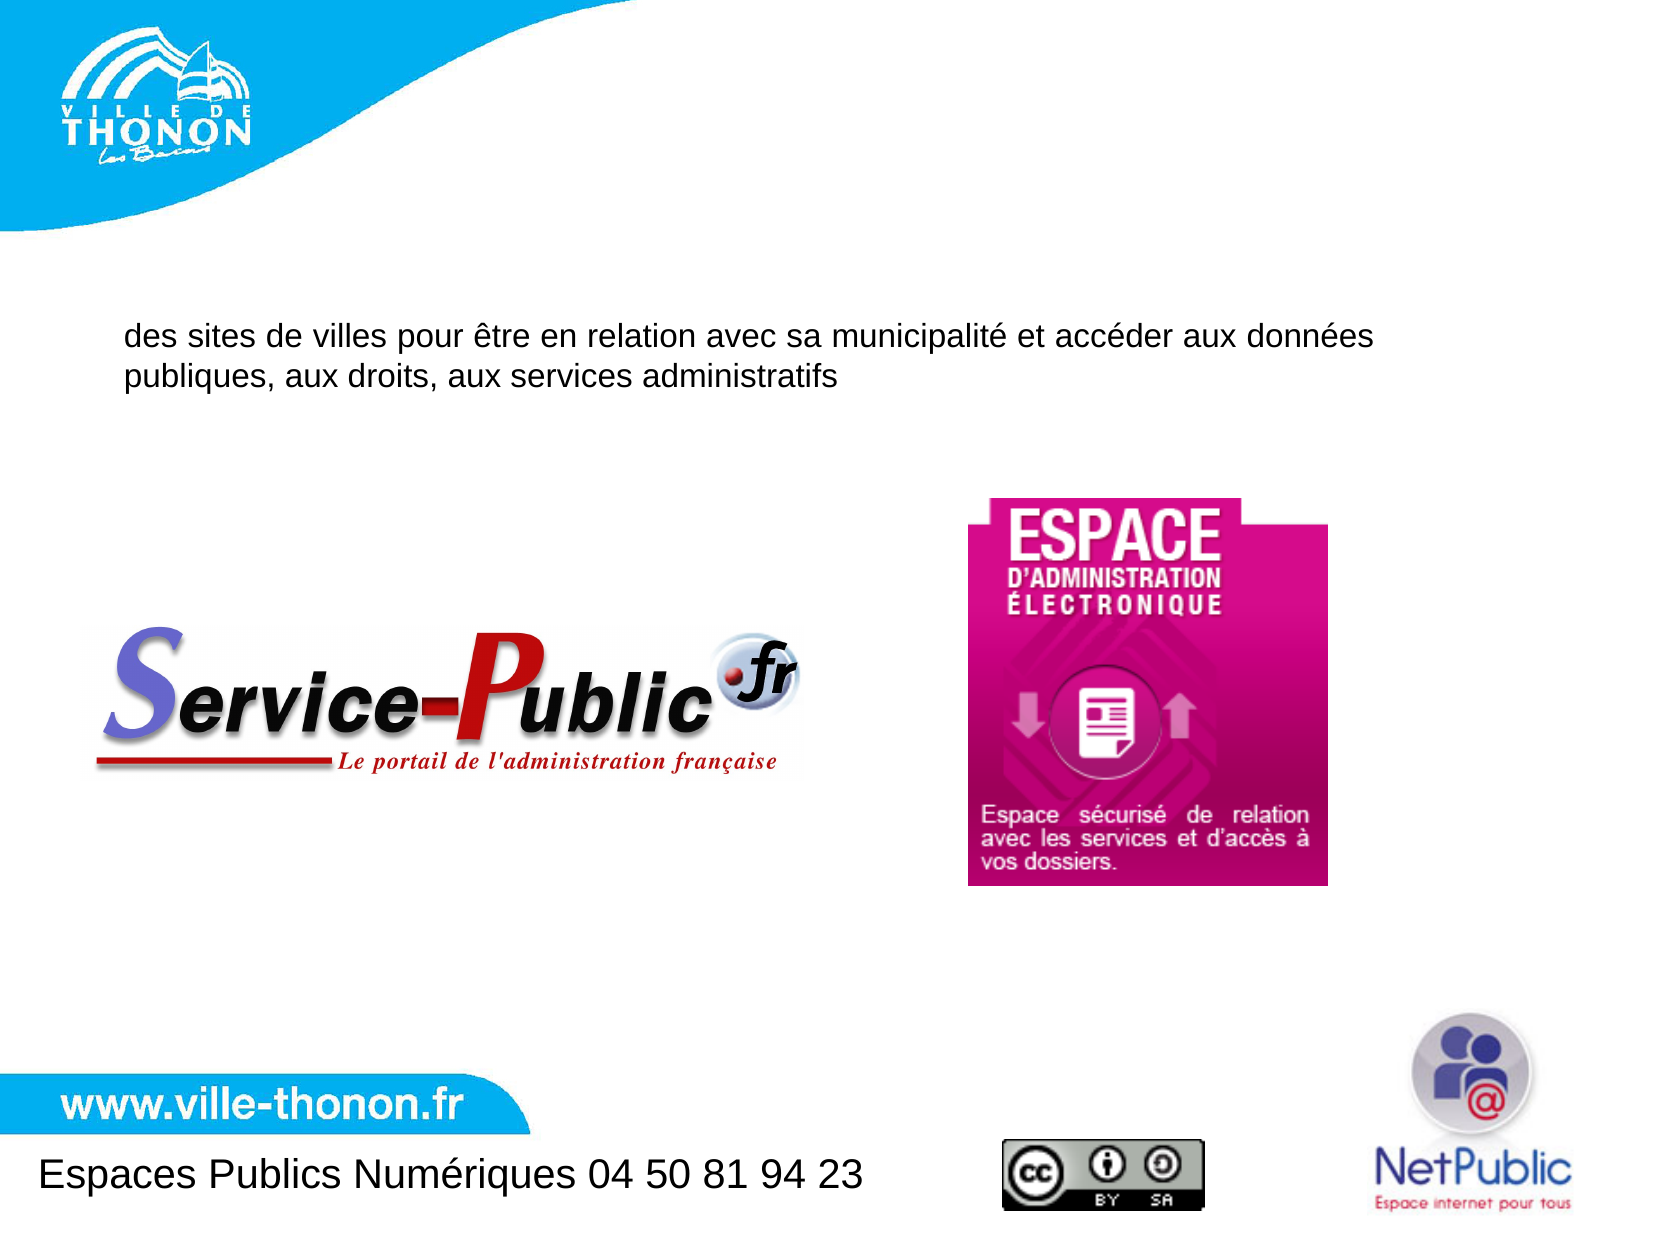

#
des sites de villes pour être en relation avec sa municipalité et accéder aux données publiques, aux droits, aux services administratifs